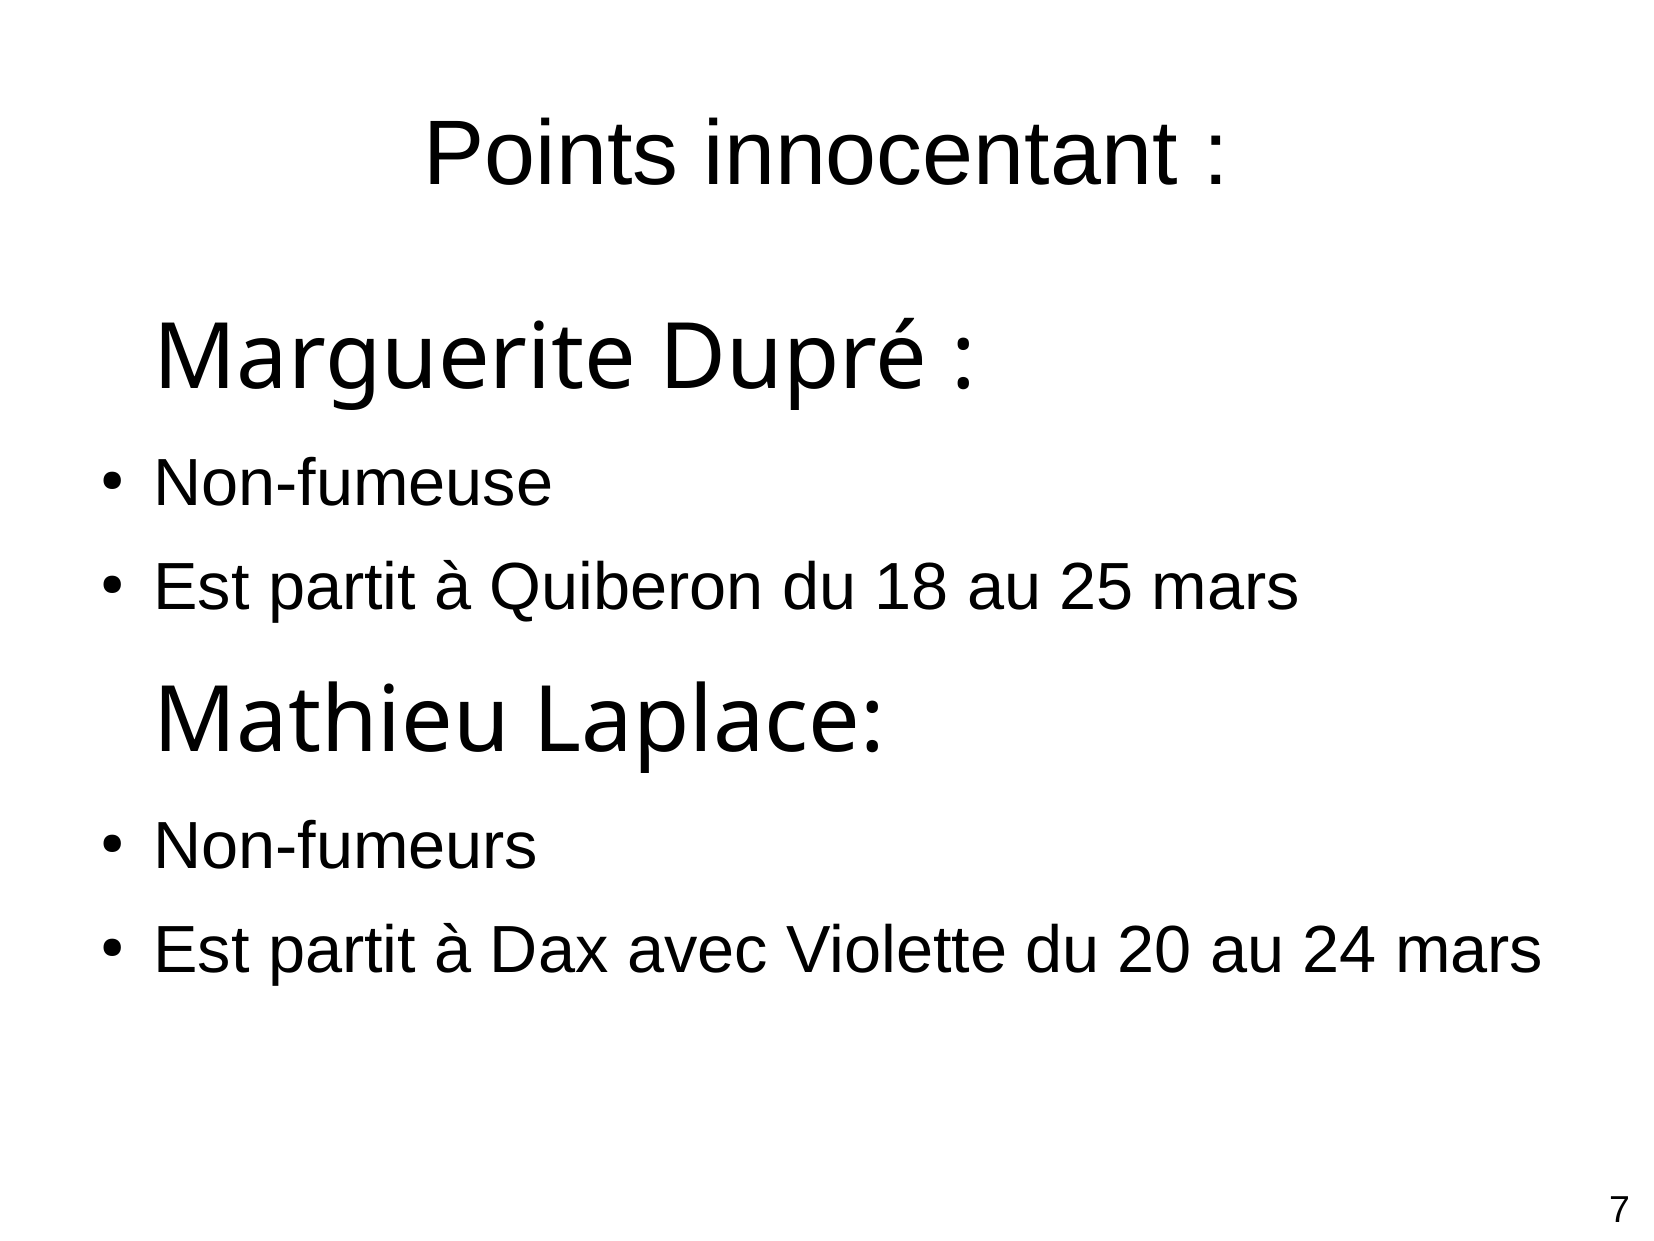

# Points innocentant :
Marguerite Dupré :
Non-fumeuse
Est partit à Quiberon du 18 au 25 mars
Mathieu Laplace:
Non-fumeurs
Est partit à Dax avec Violette du 20 au 24 mars
7